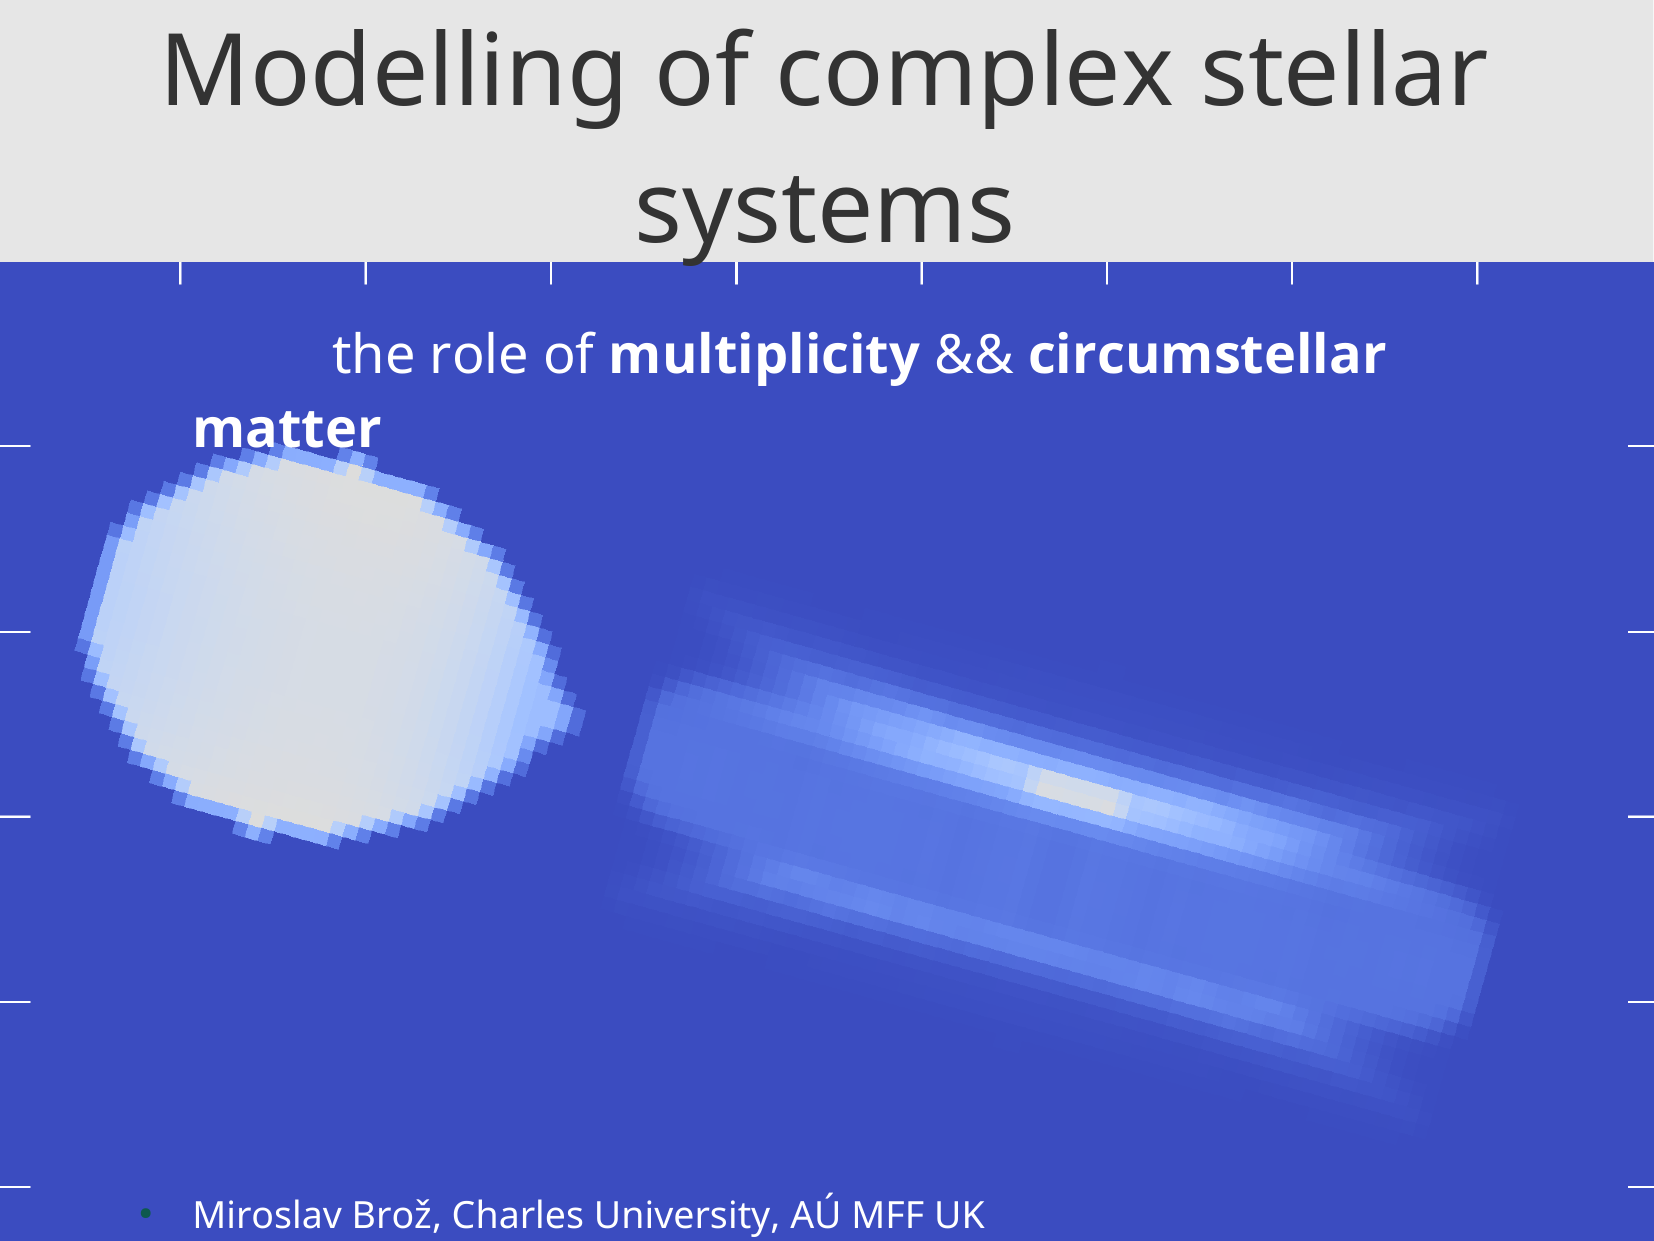

# Modelling of complex stellar systems
 the role of multiplicity && circumstellar matter
Miroslav Brož, Charles University, AÚ MFF UK
in collaboration with: P. Harmanec, J. Nemravová, D. Mourard, J. Budaj, ...